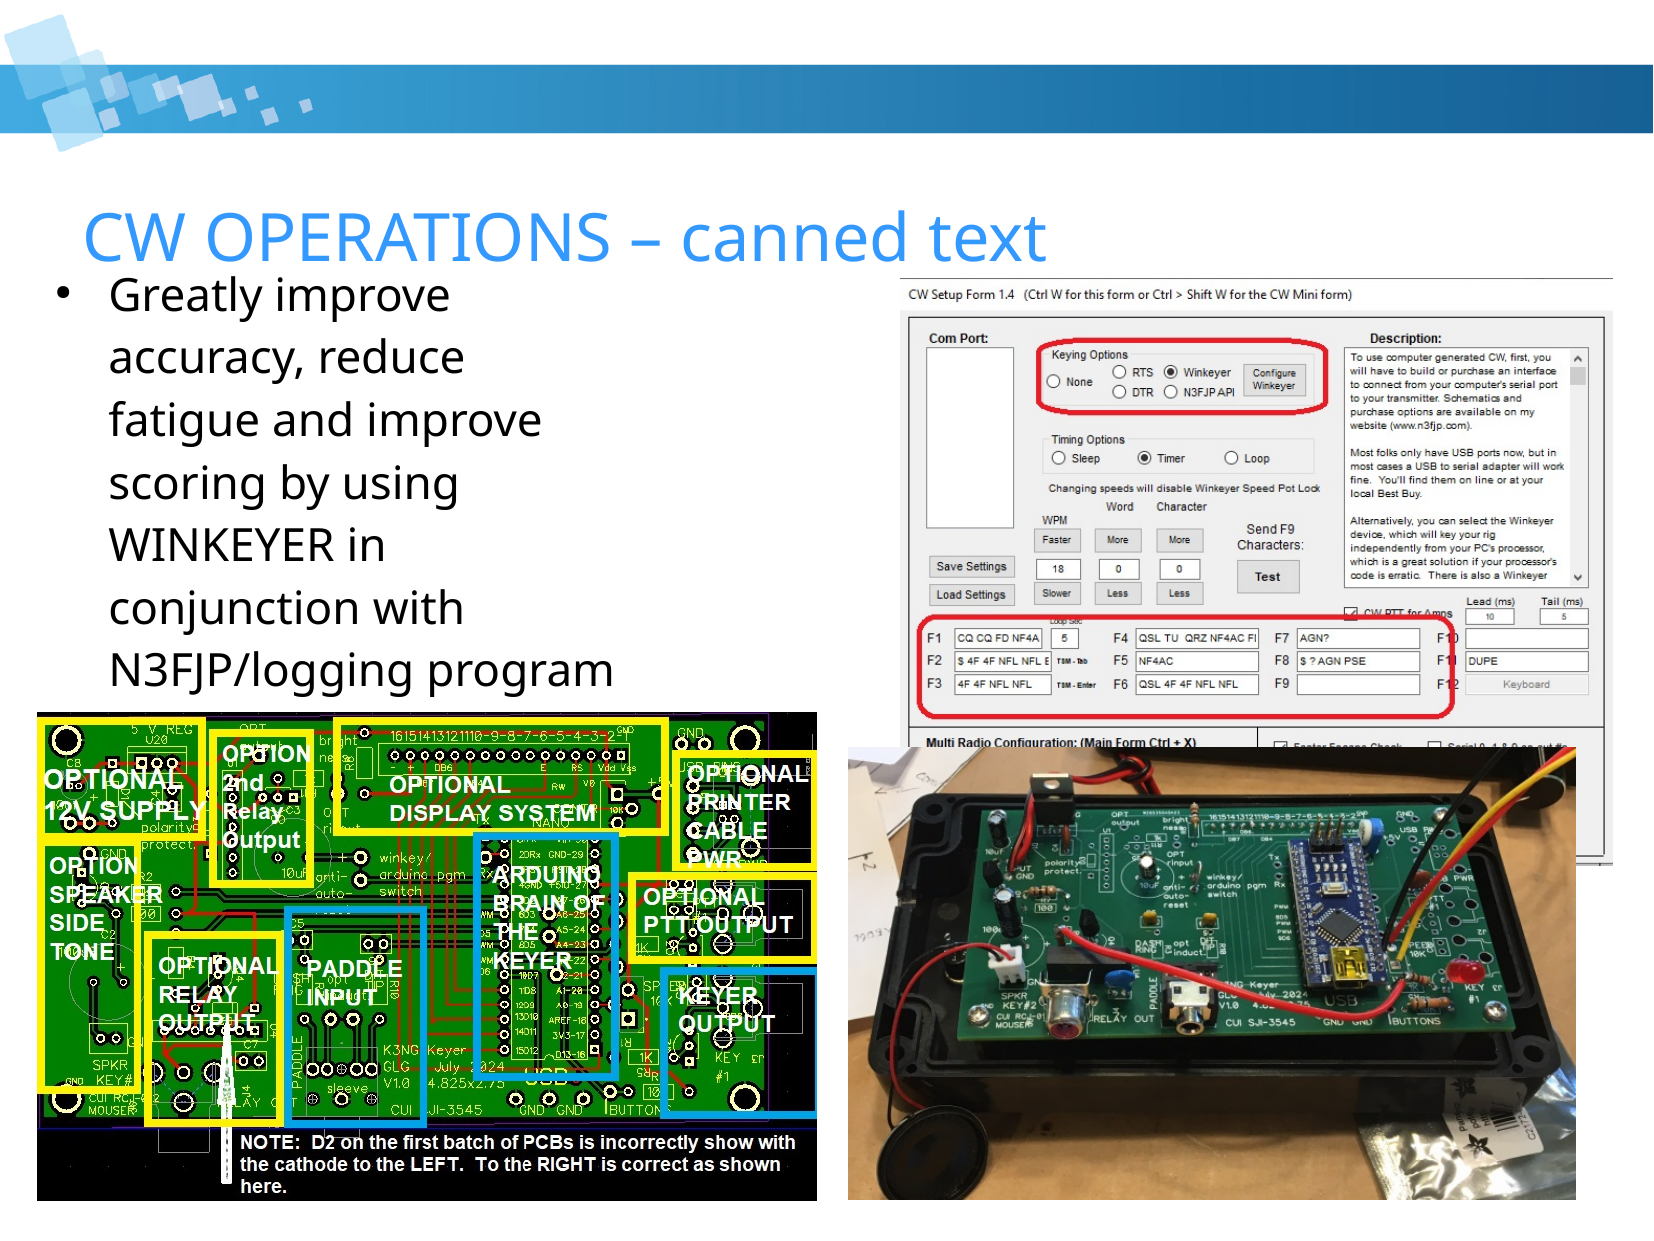

# CW OPERATIONS – canned text
Greatly improve accuracy, reduce fatigue and improve scoring by using WINKEYER in conjunction with N3FJP/logging program to send CANNED TEXT interactively with contact info